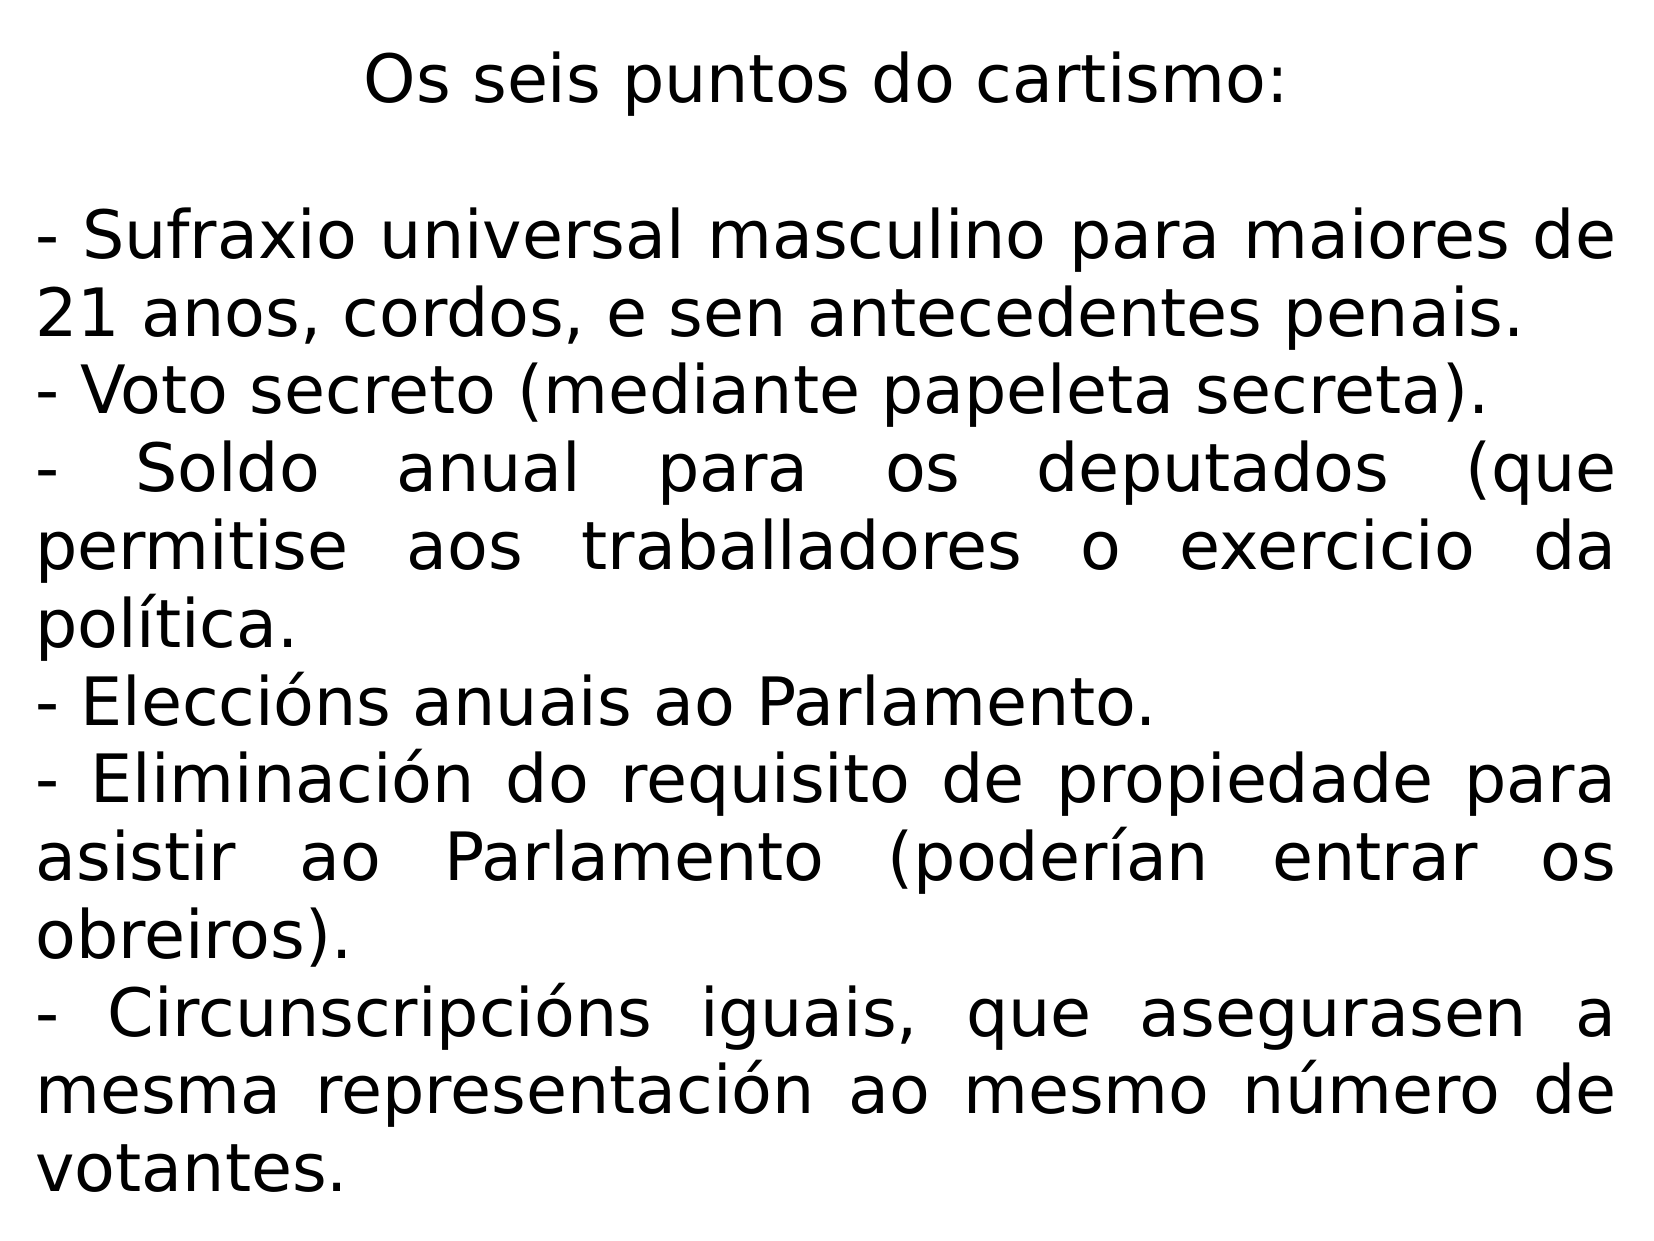

# Os seis puntos do cartismo:
- Sufraxio universal masculino para maiores de 21 anos, cordos, e sen antecedentes penais.
- Voto secreto (mediante papeleta secreta).
- Soldo anual para os deputados (que permitise aos traballadores o exercicio da política.
- Eleccións anuais ao Parlamento.
- Eliminación do requisito de propiedade para asistir ao Parlamento (poderían entrar os obreiros).
- Circunscripcións iguais, que asegurasen a mesma representación ao mesmo número de votantes.